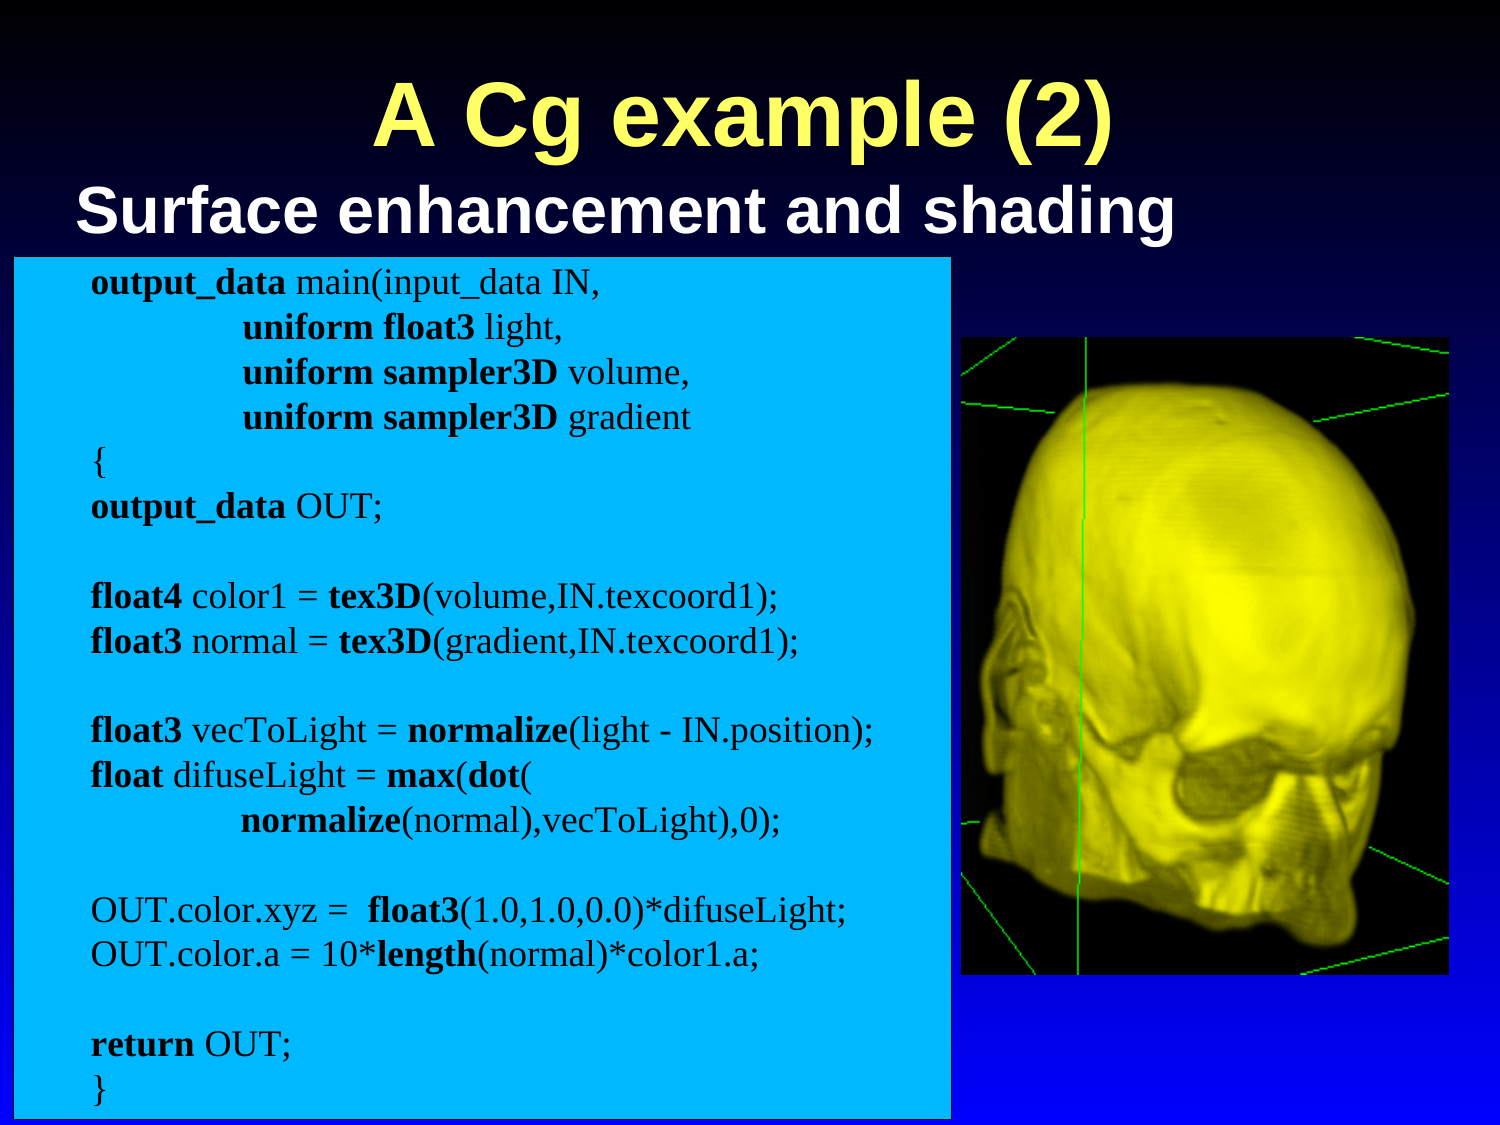

# A Cg example (2)
Surface enhancement and shading
output_data main(input_data IN,
 uniform float3 light,
 uniform sampler3D volume,
 uniform sampler3D gradient
{
output_data OUT;
float4 color1 = tex3D(volume,IN.texcoord1);
float3 normal = tex3D(gradient,IN.texcoord1);
float3 vecToLight = normalize(light - IN.position);
float difuseLight = max(dot(
	normalize(normal),vecToLight),0);
OUT.color.xyz = float3(1.0,1.0,0.0)*difuseLight;
OUT.color.a = 10*length(normal)*color1.a;
return OUT;
}